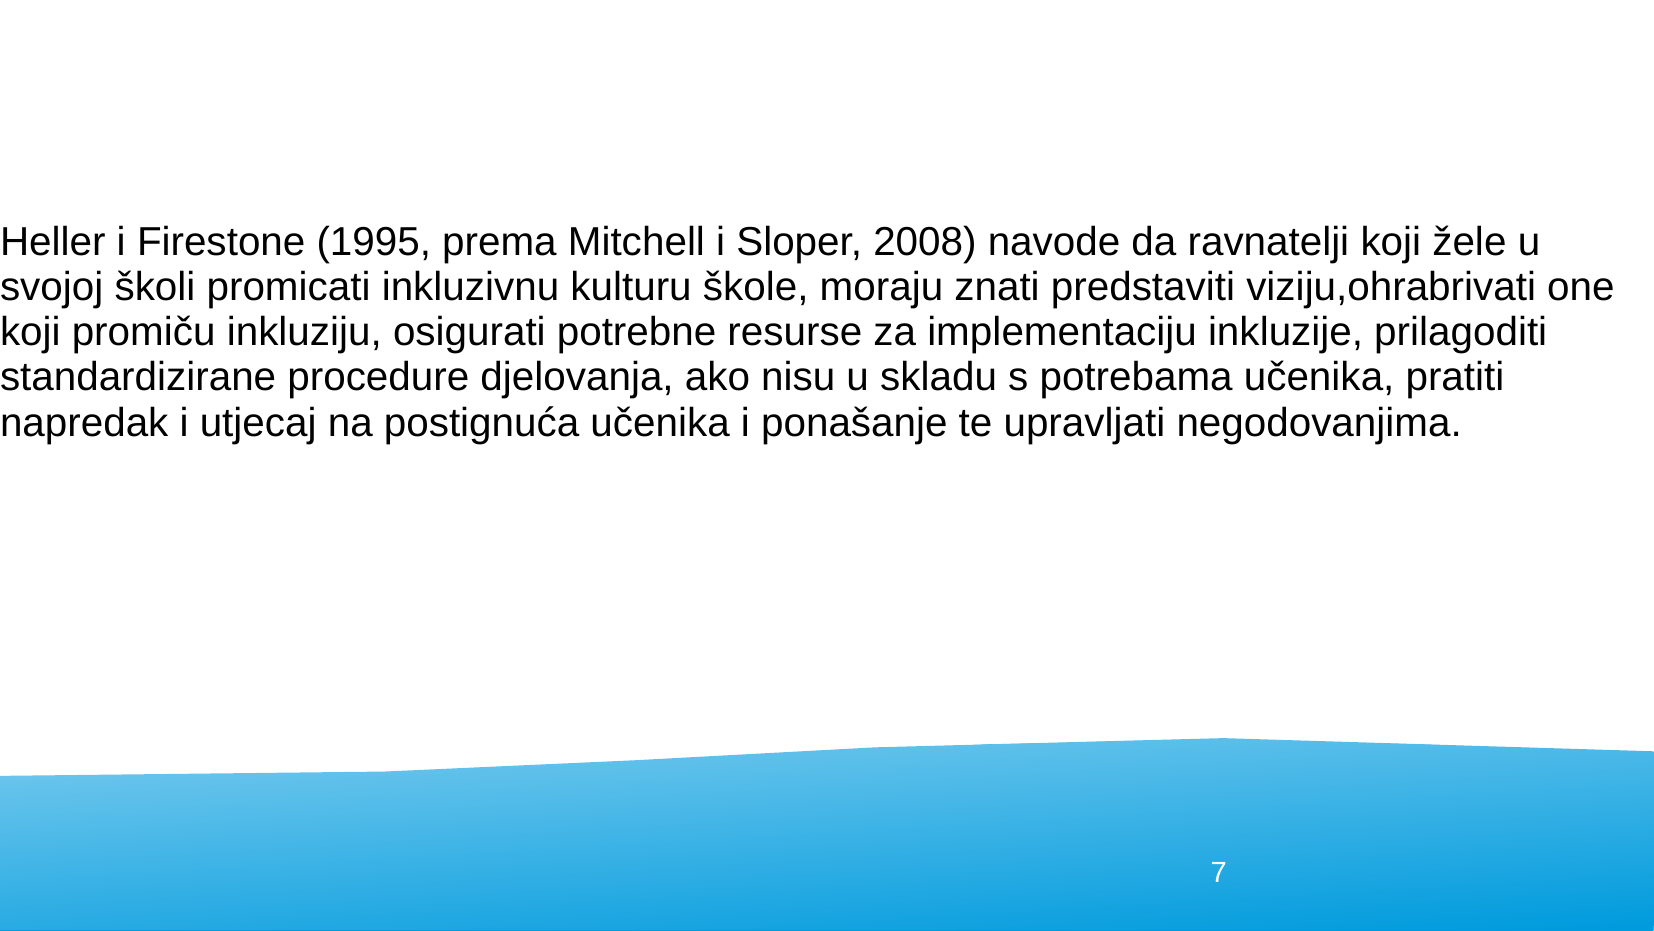

# Heller i Firestone (1995, prema Mitchell i Sloper, 2008) navode da ravnatelji koji žele u svojoj školi promicati inkluzivnu kulturu škole, moraju znati predstaviti viziju,ohrabrivati one koji promiču inkluziju, osigurati potrebne resurse za implementaciju inkluzije, prilagoditi standardizirane procedure djelovanja, ako nisu u skladu s potrebama učenika, pratiti napredak i utjecaj na postignuća učenika i ponašanje te upravljati negodovanjima.